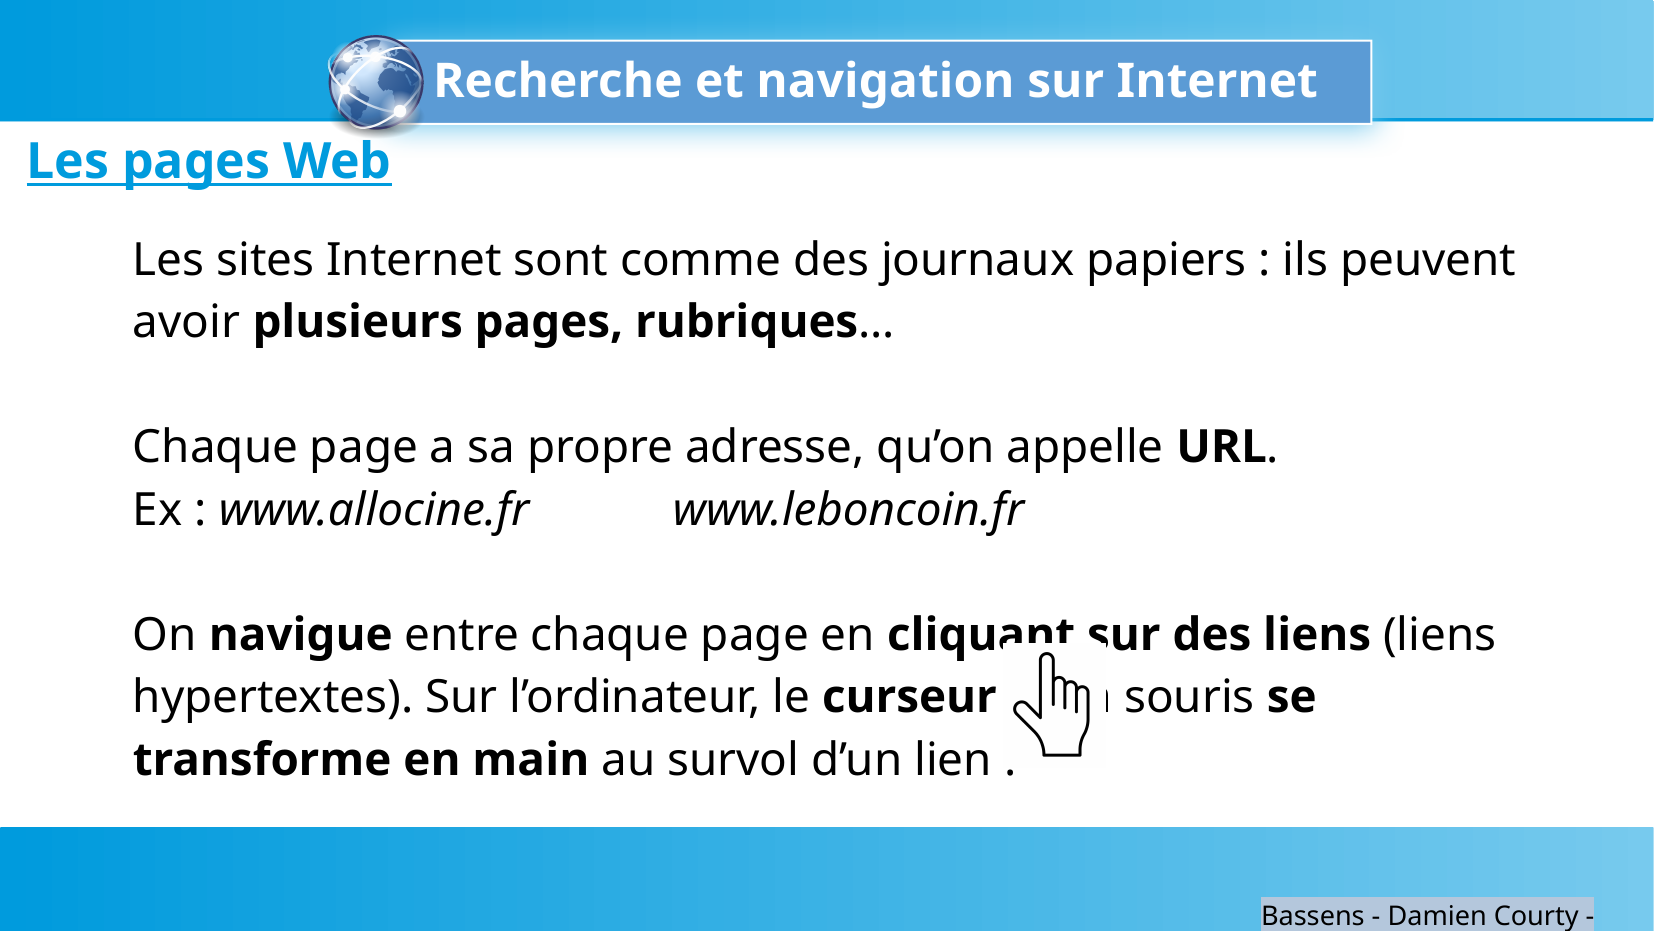

Recherche et navigation sur Internet
Les pages Web
Les sites Internet sont comme des journaux papiers : ils peuvent avoir plusieurs pages, rubriques…
Chaque page a sa propre adresse, qu’on appelle URL.
Ex : www.allocine.fr www.leboncoin.fr
On navigue entre chaque page en cliquant sur des liens (liens hypertextes). Sur l’ordinateur, le curseur de la souris se transforme en main au survol d’un lien :
Bassens - Damien Courty - 2024